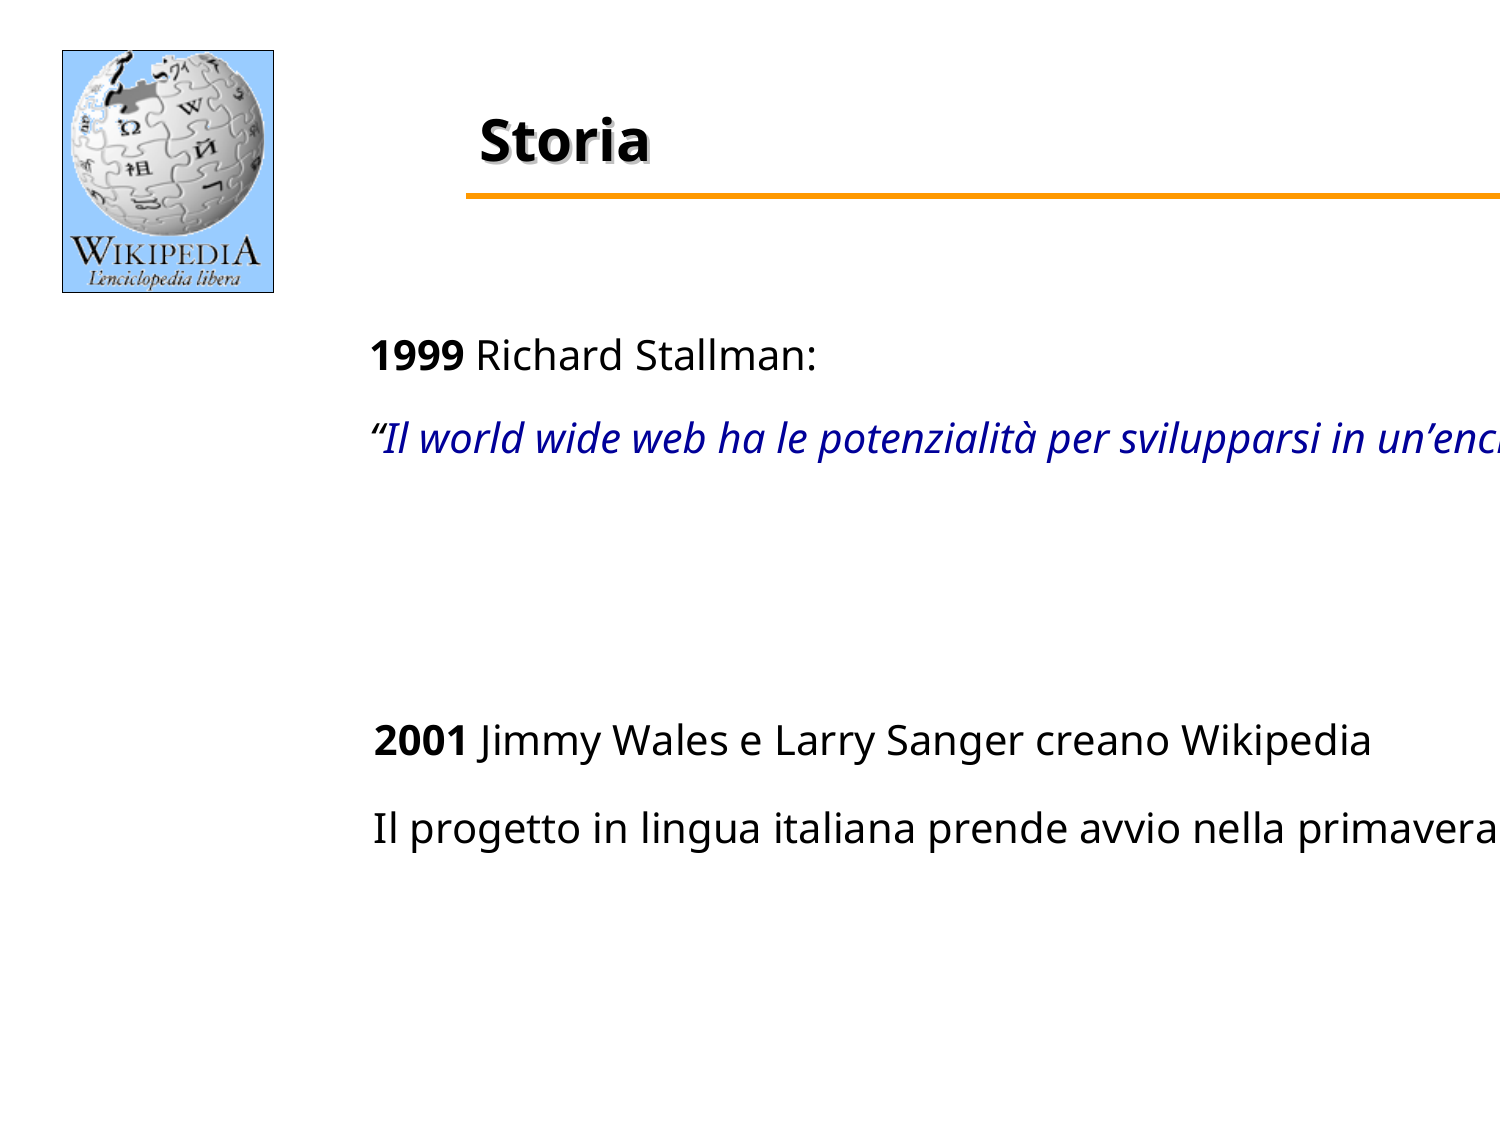

Storia
1999 Richard Stallman:
“Il world wide web ha le potenzialità per svilupparsi in un’enciclopedia universale che copra tutti i campi della conoscenza”
2001 Jimmy Wales e Larry Sanger creano Wikipedia
Il progetto in lingua italiana prende avvio nella primavera del 2001